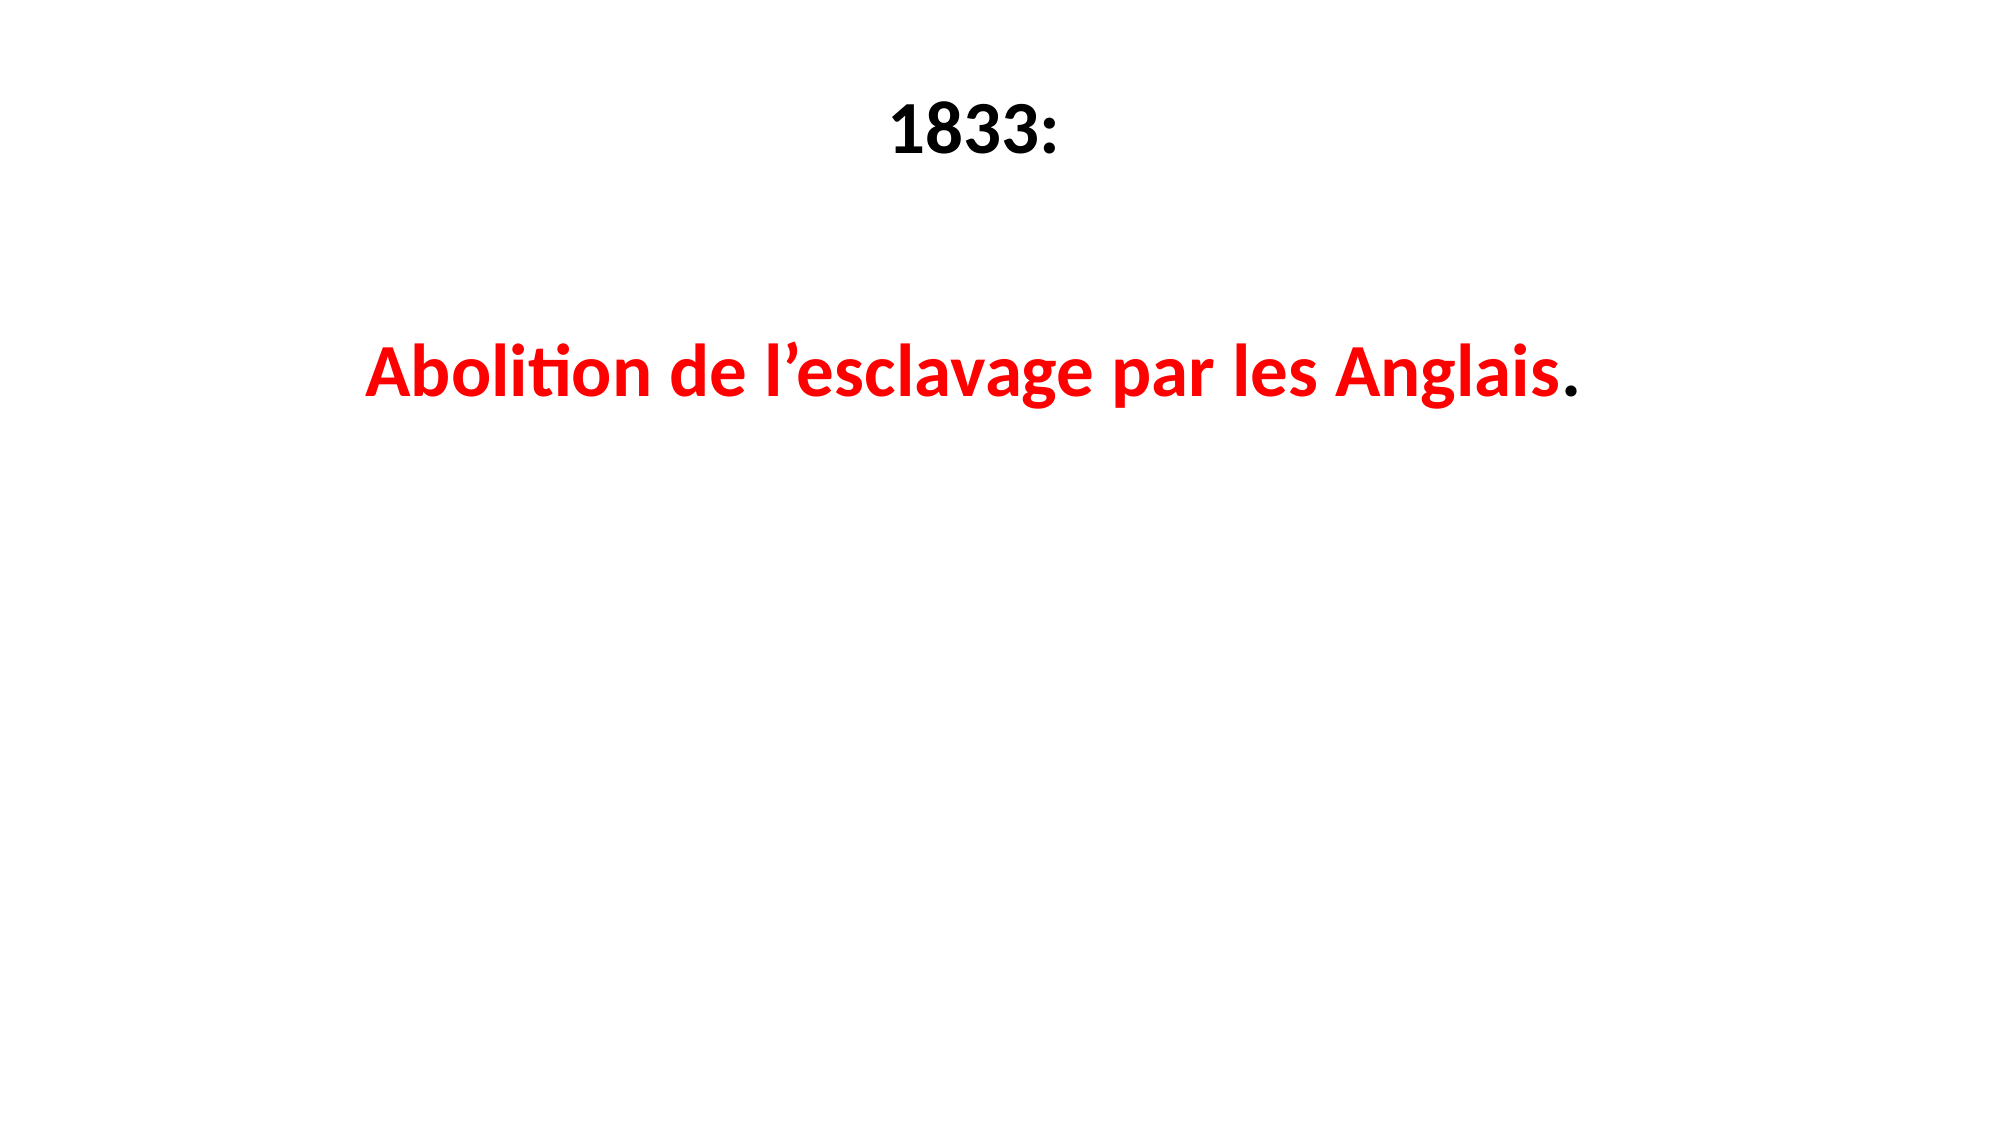

1833:
Abolition de l’esclavage par les Anglais.